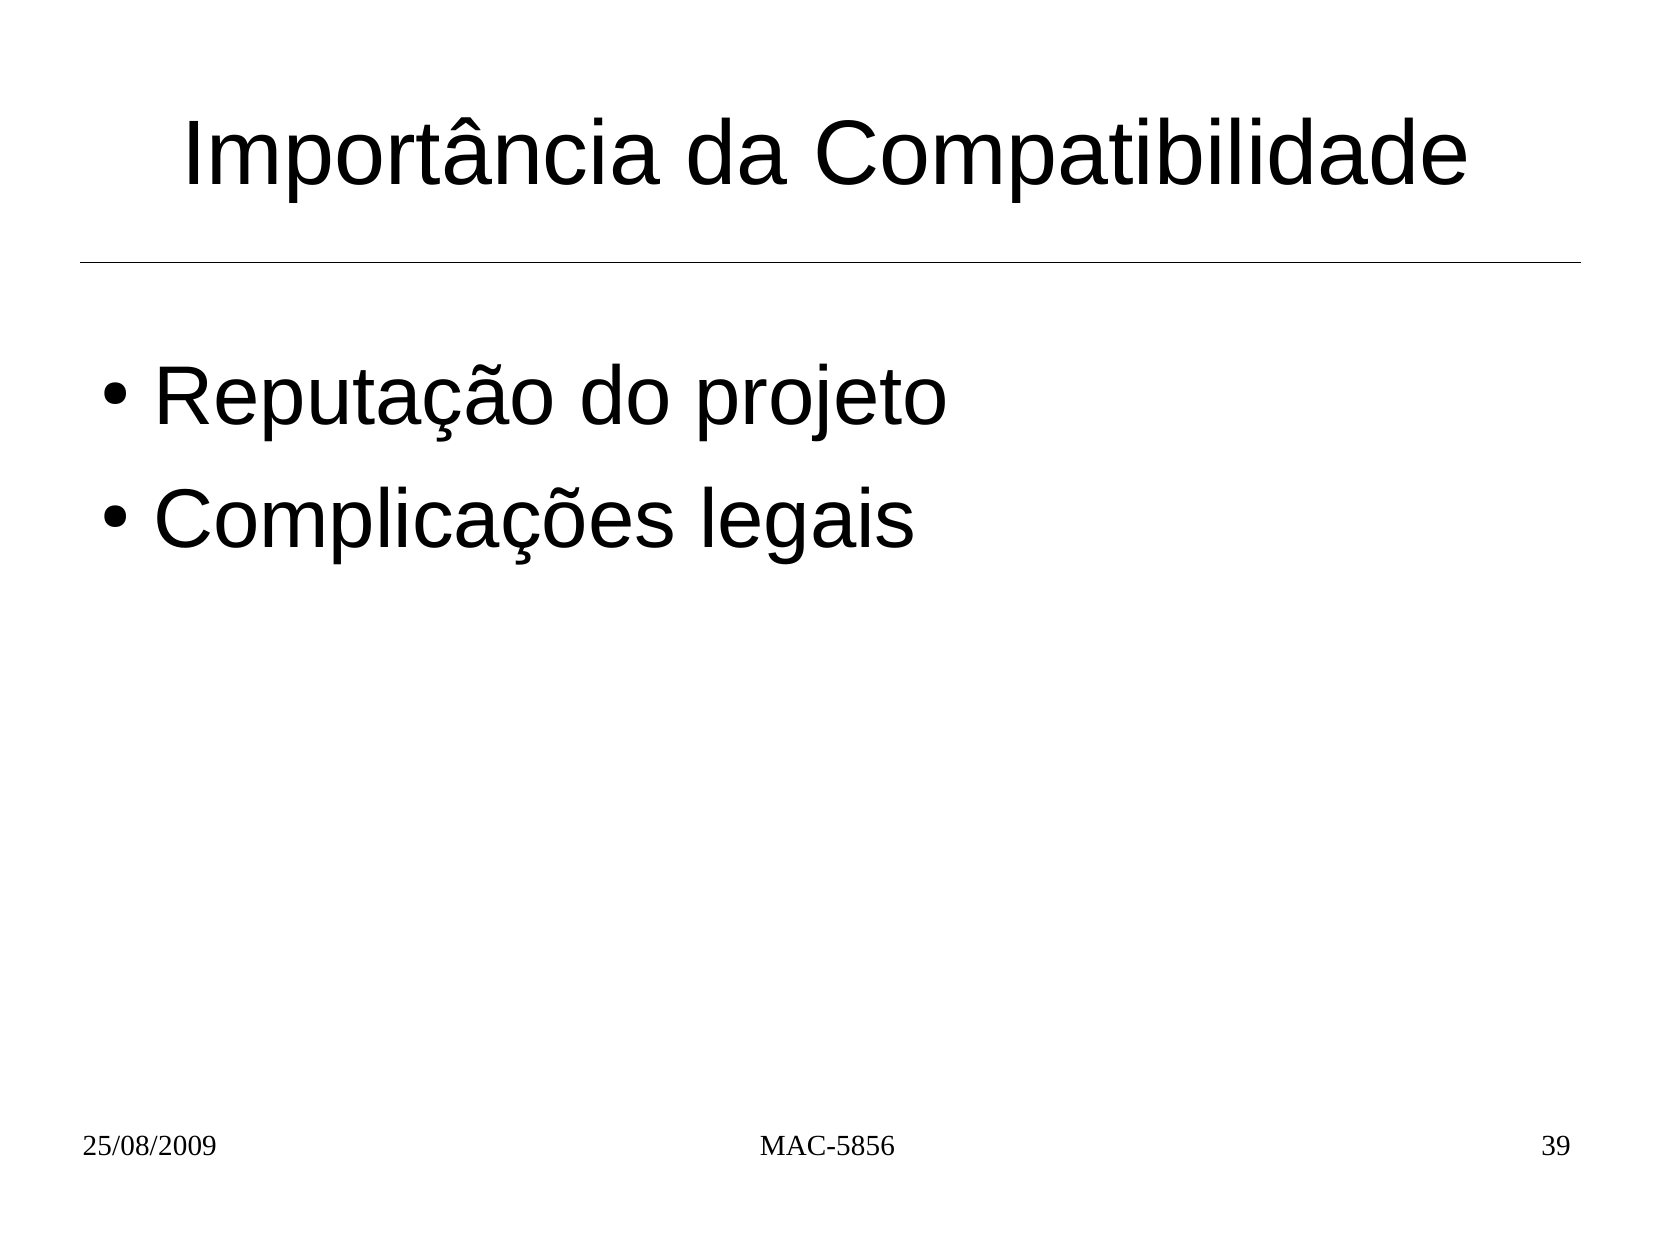

# Importância da Compatibilidade
Reputação do projeto
Complicações legais
25/08/2009
MAC-5856
39